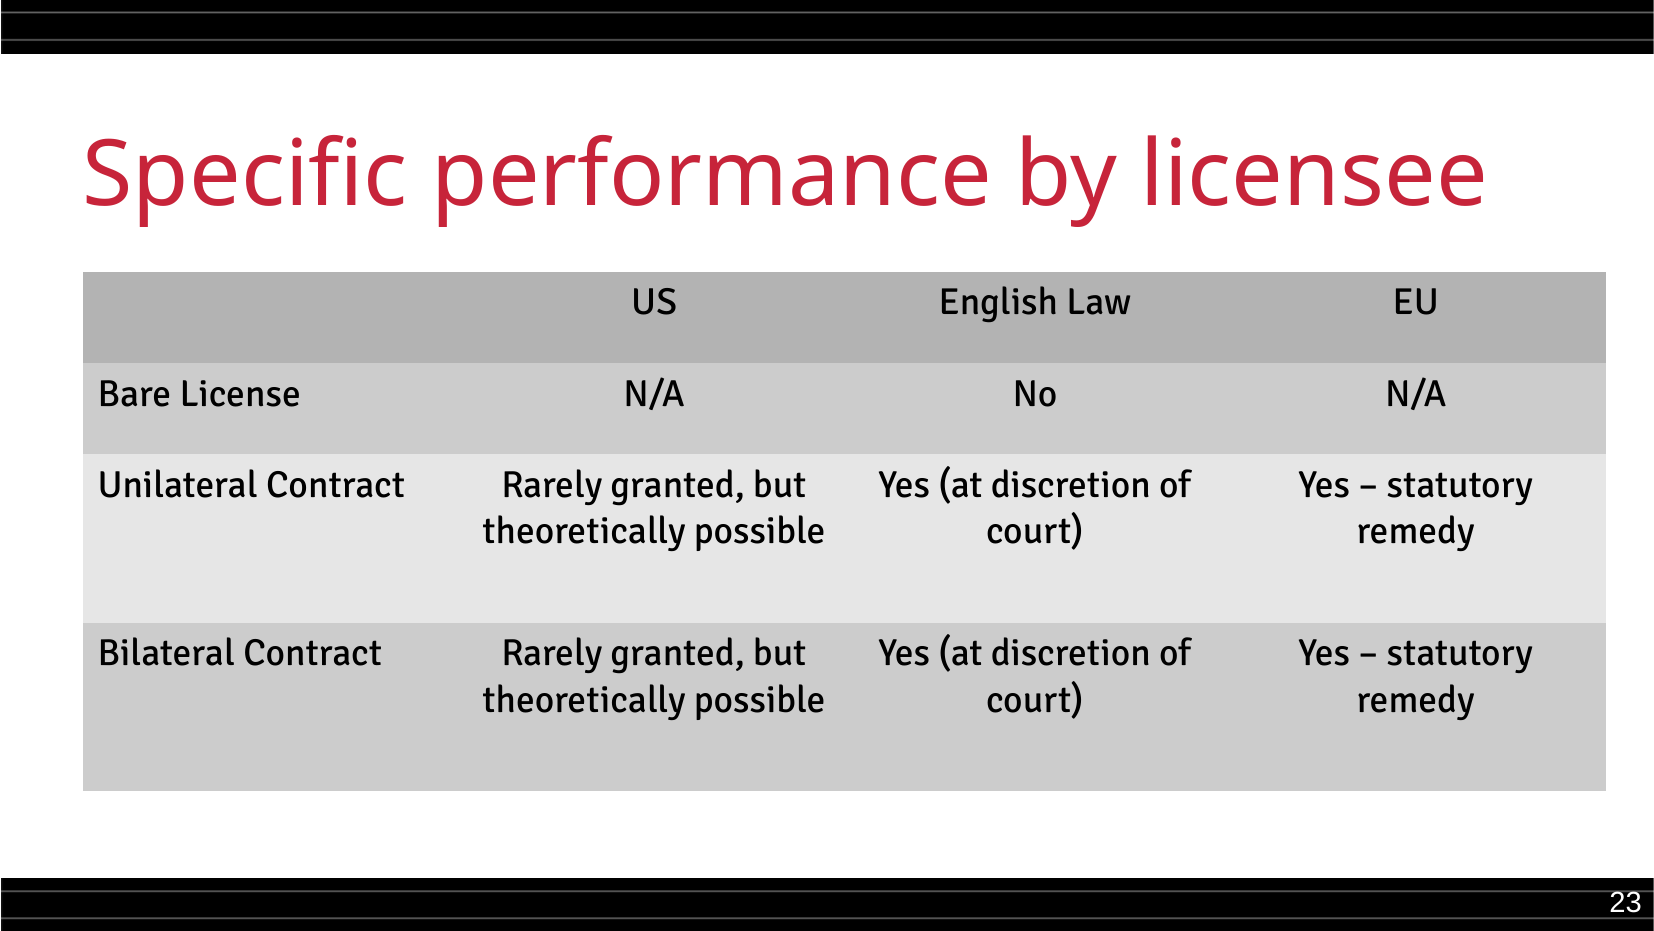

# Specific performance by licensee
| | US | English Law | EU |
| --- | --- | --- | --- |
| Bare License | N/A | No | N/A |
| Unilateral Contract | Rarely granted, but theoretically possible | Yes (at discretion of court) | Yes – statutory remedy |
| Bilateral Contract | Rarely granted, but theoretically possible | Yes (at discretion of court) | Yes – statutory remedy |